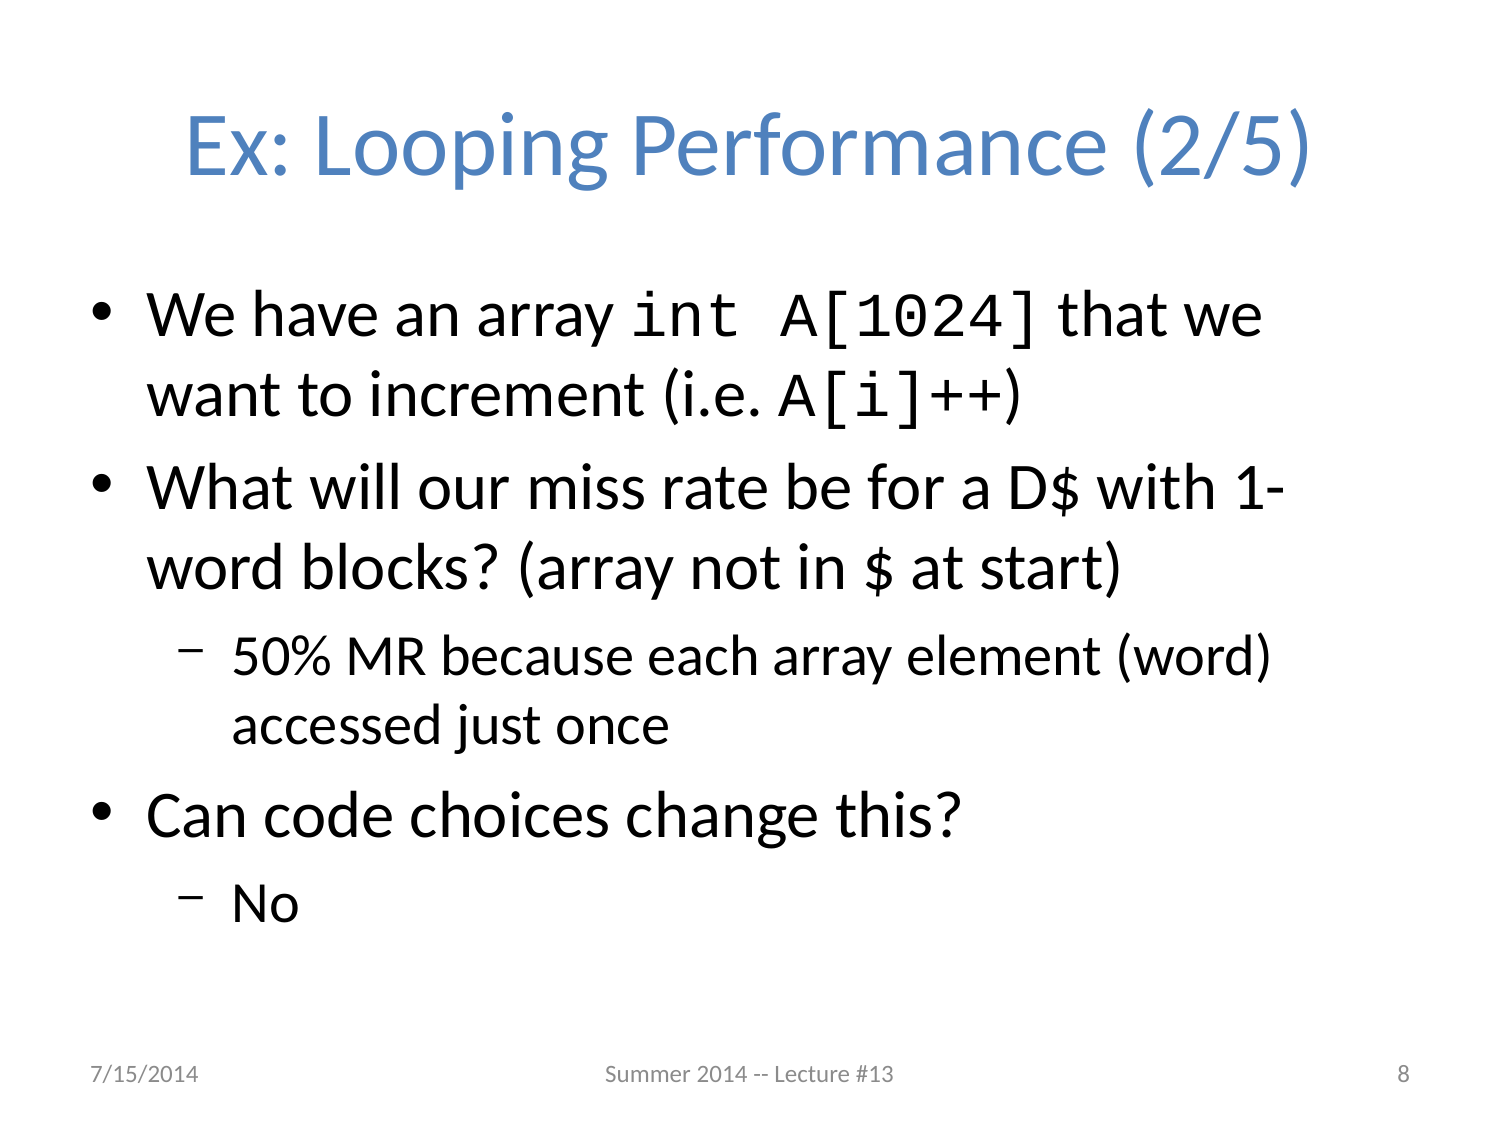

# Ex: Looping Performance (2/5)
We have an array int A[1024] that we want to increment (i.e. A[i]++)
What will our miss rate be for a D$ with 1-word blocks? (array not in $ at start)
50% MR because each array element (word) accessed just once
Can code choices change this?
No
7/15/2014
Summer 2014 -- Lecture #13